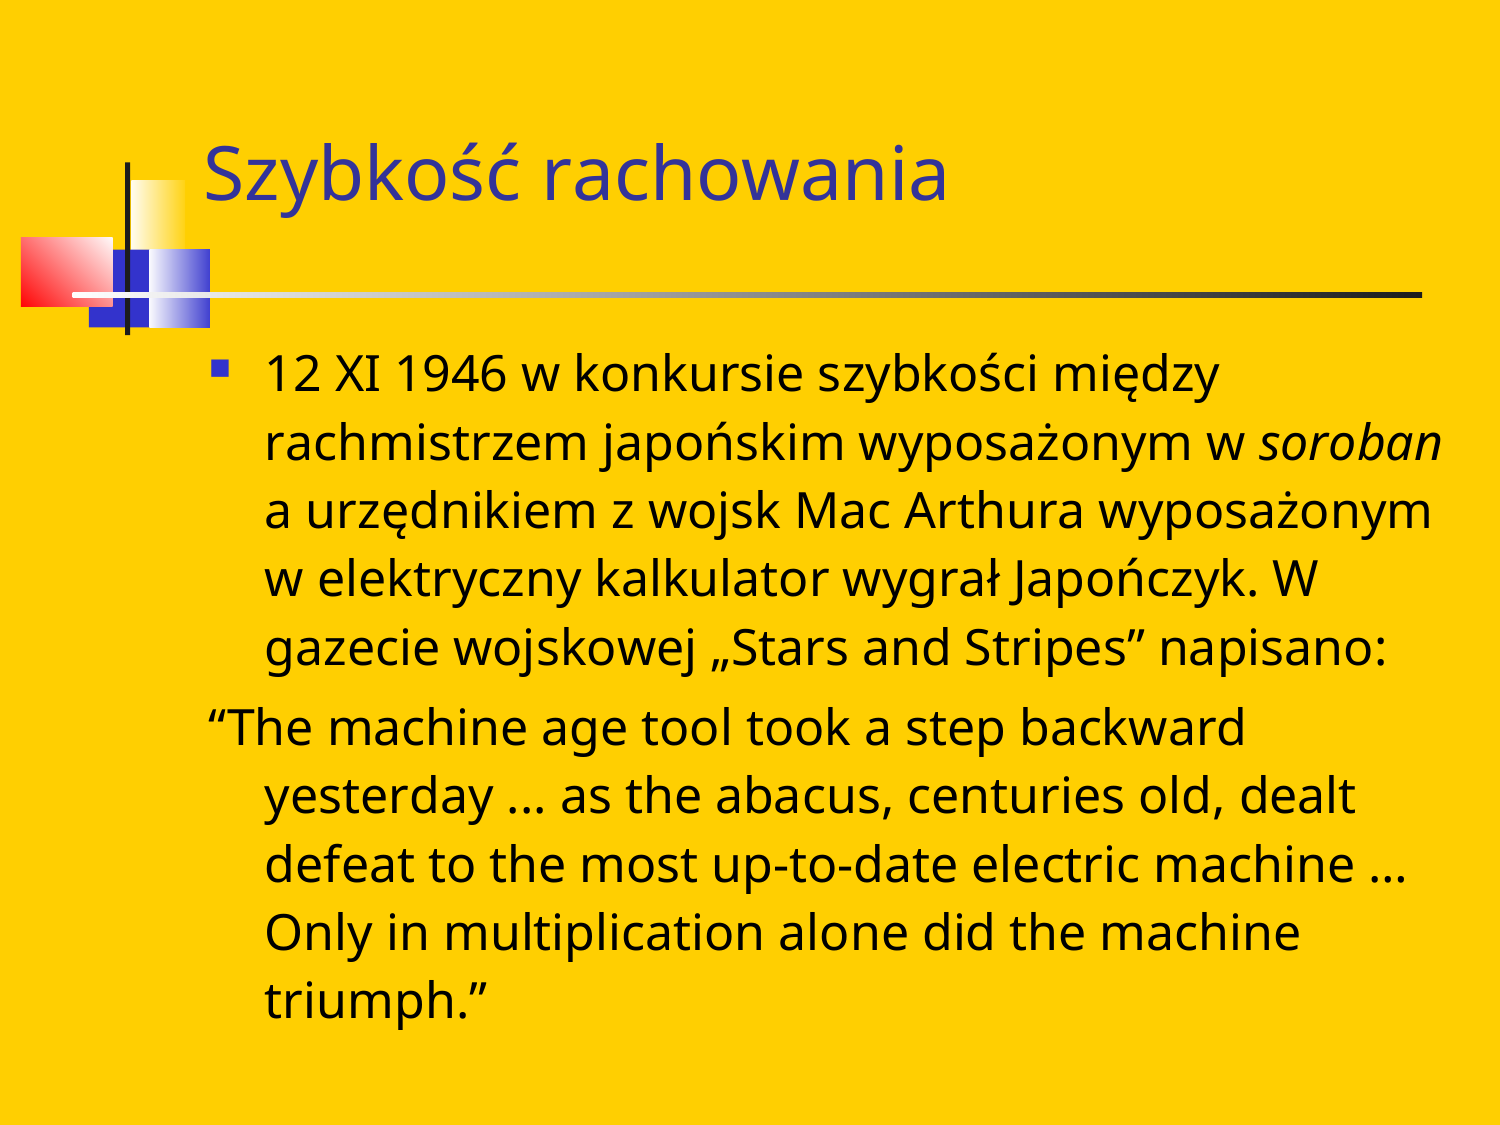

# Szybkość rachowania
12 XI 1946 w konkursie szybkości między rachmistrzem japońskim wyposażonym w soroban a urzędnikiem z wojsk Mac Arthura wyposażonym w elektryczny kalkulator wygrał Japończyk. W gazecie wojskowej „Stars and Stripes” napisano:
“The machine age tool took a step backward yesterday ... as the abacus, centuries old, dealt defeat to the most up-to-date electric machine … Only in multiplication alone did the machine triumph.”